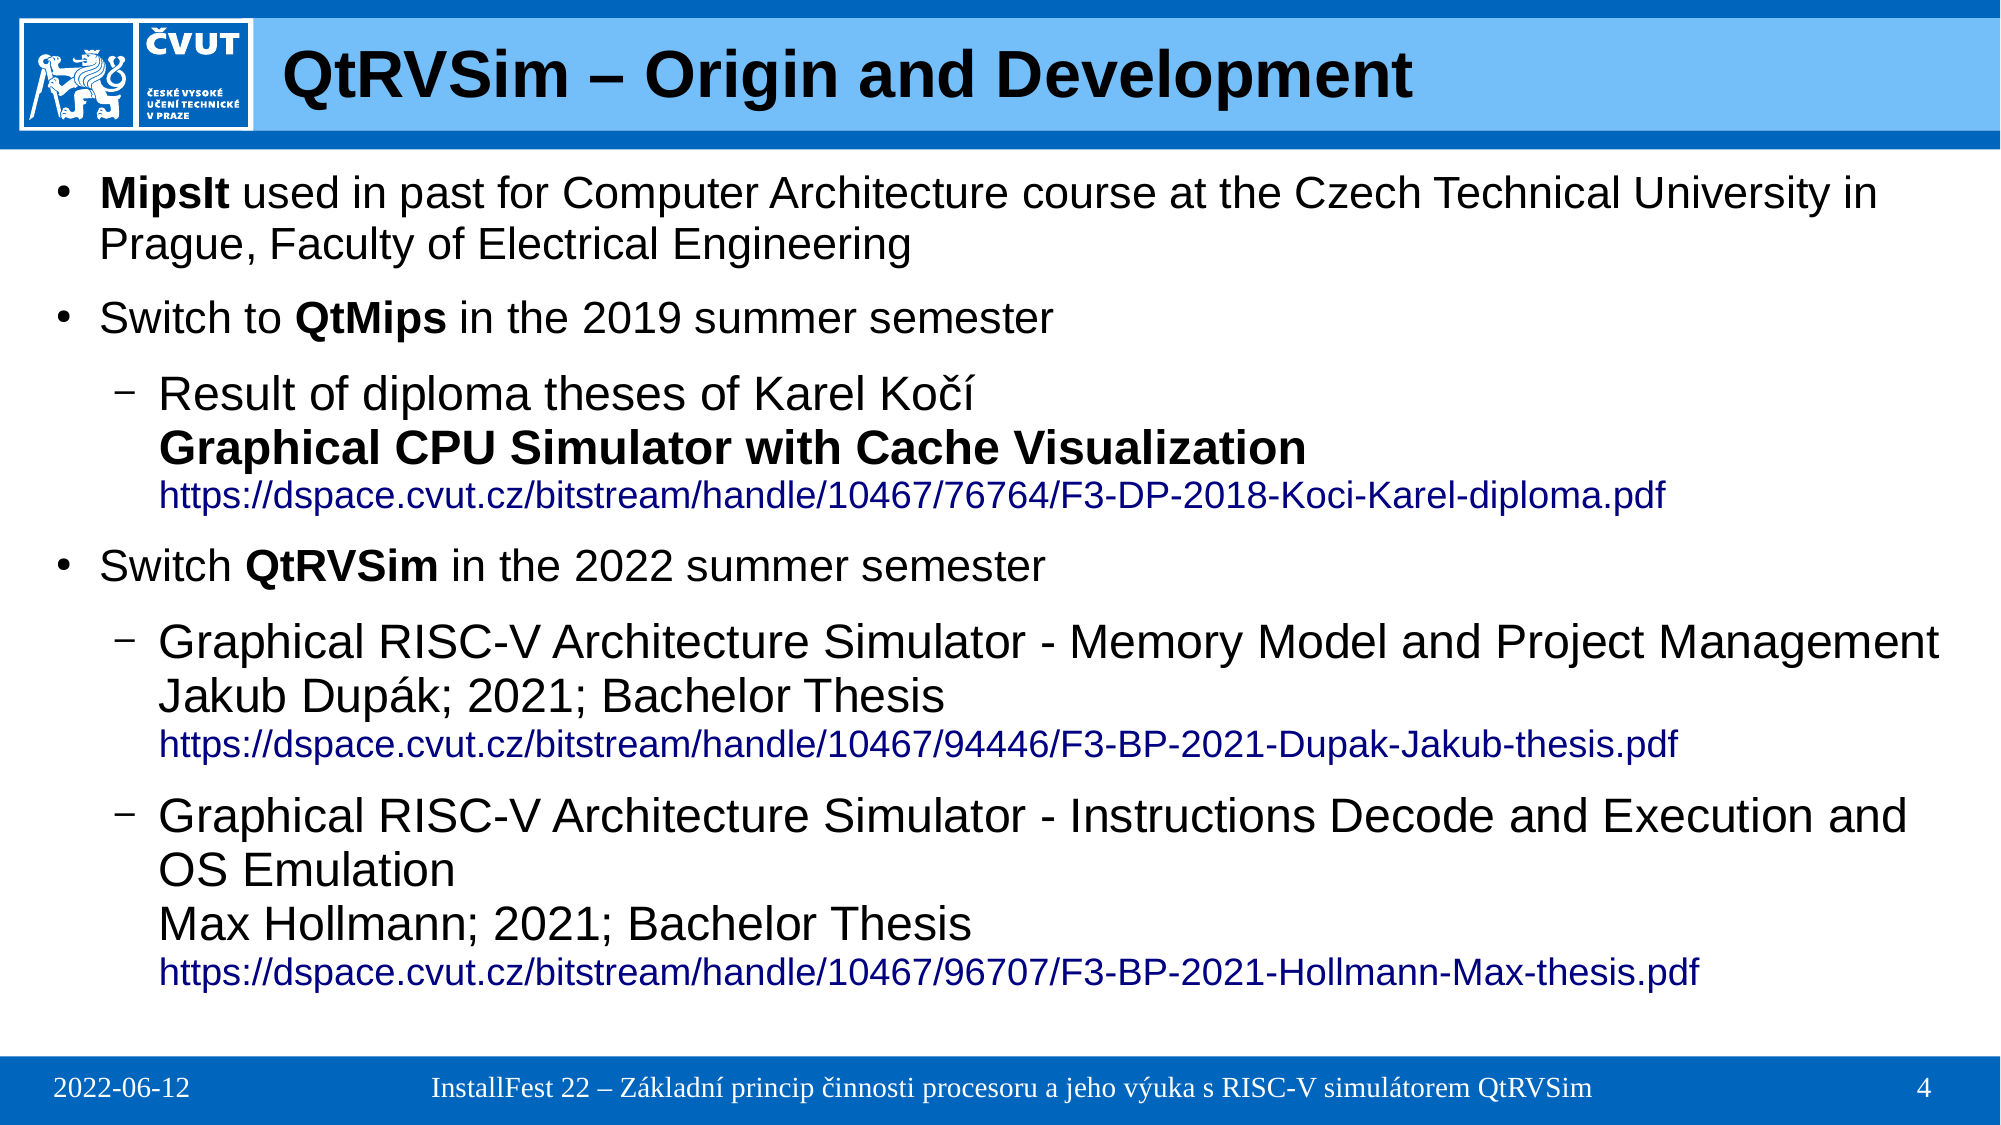

# QtRVSim – Origin and Development
MipsIt used in past for Computer Architecture course at the Czech Technical University in Prague, Faculty of Electrical Engineering
Switch to QtMips in the 2019 summer semester
Result of diploma theses of Karel Kočí
Graphical CPU Simulator with Cache Visualization
https://dspace.cvut.cz/bitstream/handle/10467/76764/F3-DP-2018-Koci-Karel-diploma.pdf
Switch QtRVSim in the 2022 summer semester
Graphical RISC-V Architecture Simulator - Memory Model and Project Management
Jakub Dupák; 2021; Bachelor Thesis
https://dspace.cvut.cz/bitstream/handle/10467/94446/F3-BP-2021-Dupak-Jakub-thesis.pdf
Graphical RISC-V Architecture Simulator - Instructions Decode and Execution and OS Emulation
Max Hollmann; 2021; Bachelor Thesis
https://dspace.cvut.cz/bitstream/handle/10467/96707/F3-BP-2021-Hollmann-Max-thesis.pdf
2022-06-12
InstallFest 22 – Základní princip činnosti procesoru a jeho výuka s RISC-V simulátorem QtRVSim
4